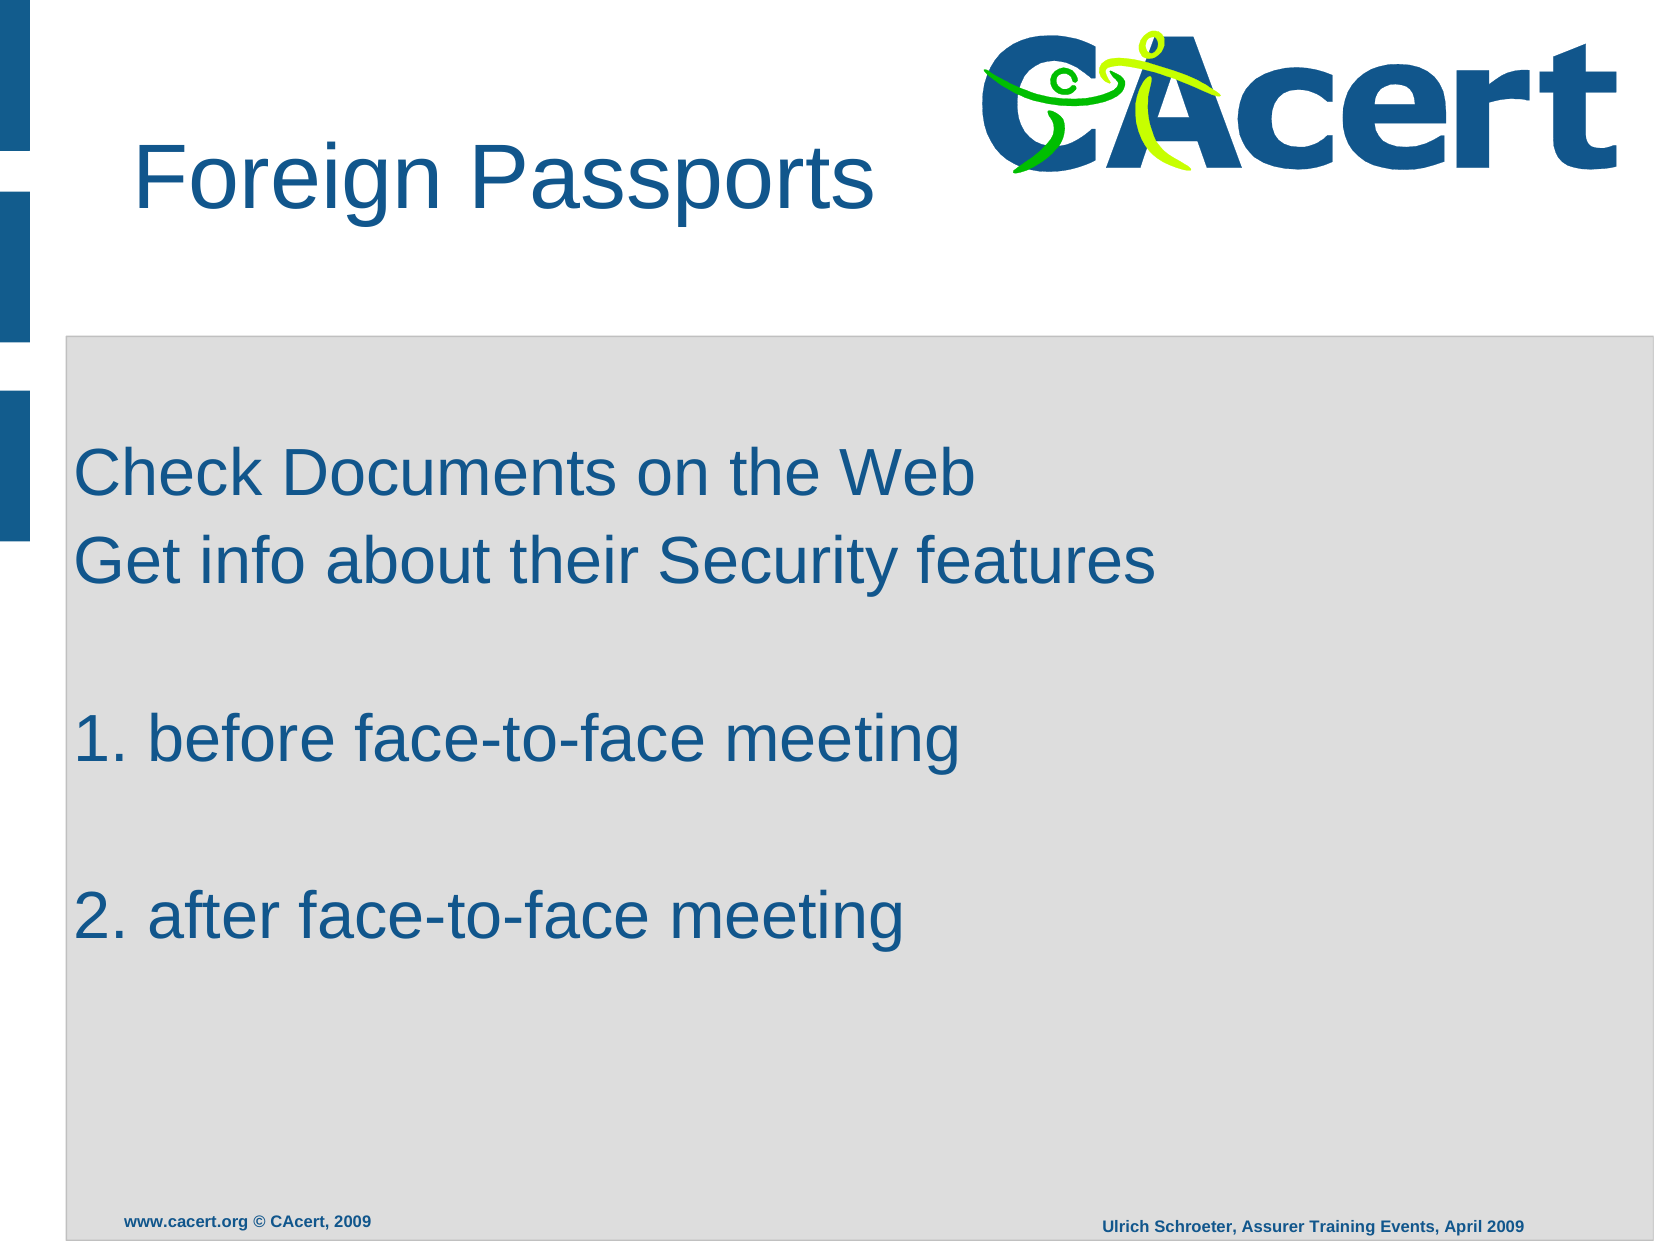

Foreign Passports
Check Documents on the Web
Get info about their Security features
1. before face-to-face meeting
2. after face-to-face meeting